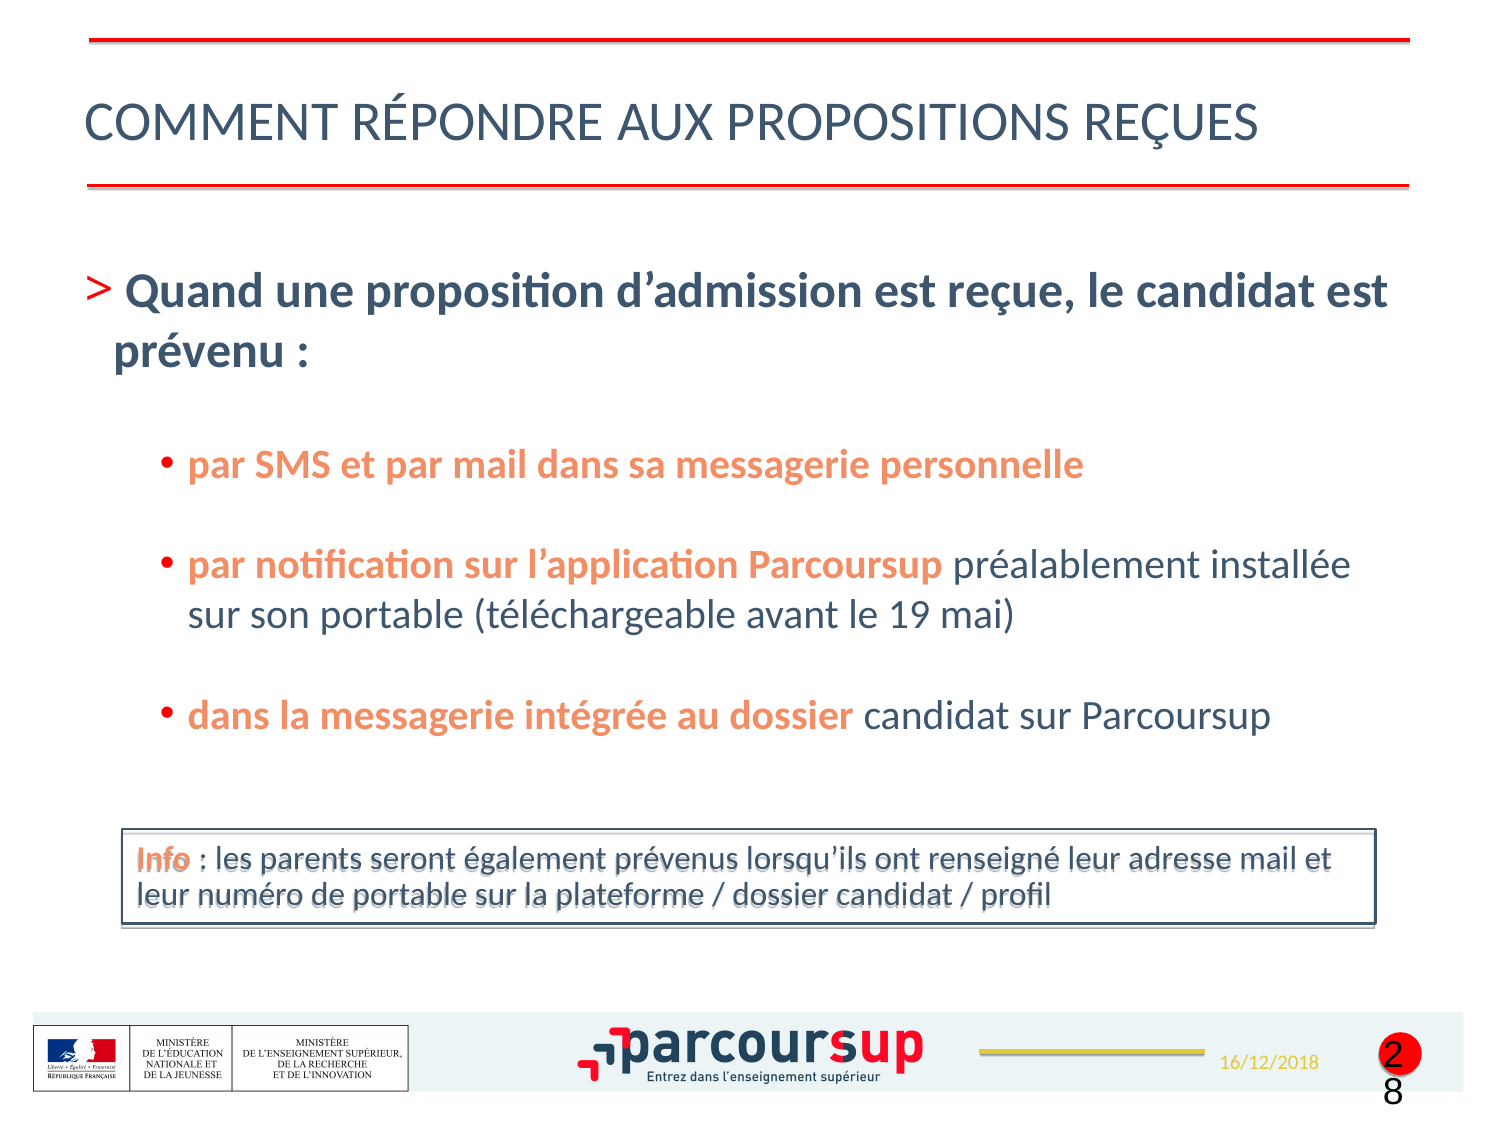

Comment répondre aux propositions reçues
 Quand une proposition d’admission est reçue, le candidat est prévenu :
par SMS et par mail dans sa messagerie personnelle
par notification sur l’application Parcoursup préalablement installée sur son portable (téléchargeable avant le 19 mai)
dans la messagerie intégrée au dossier candidat sur Parcoursup
Info : les parents seront également prévenus lorsqu’ils ont renseigné leur adresse mail et leur numéro de portable sur la plateforme / dossier candidat / profil